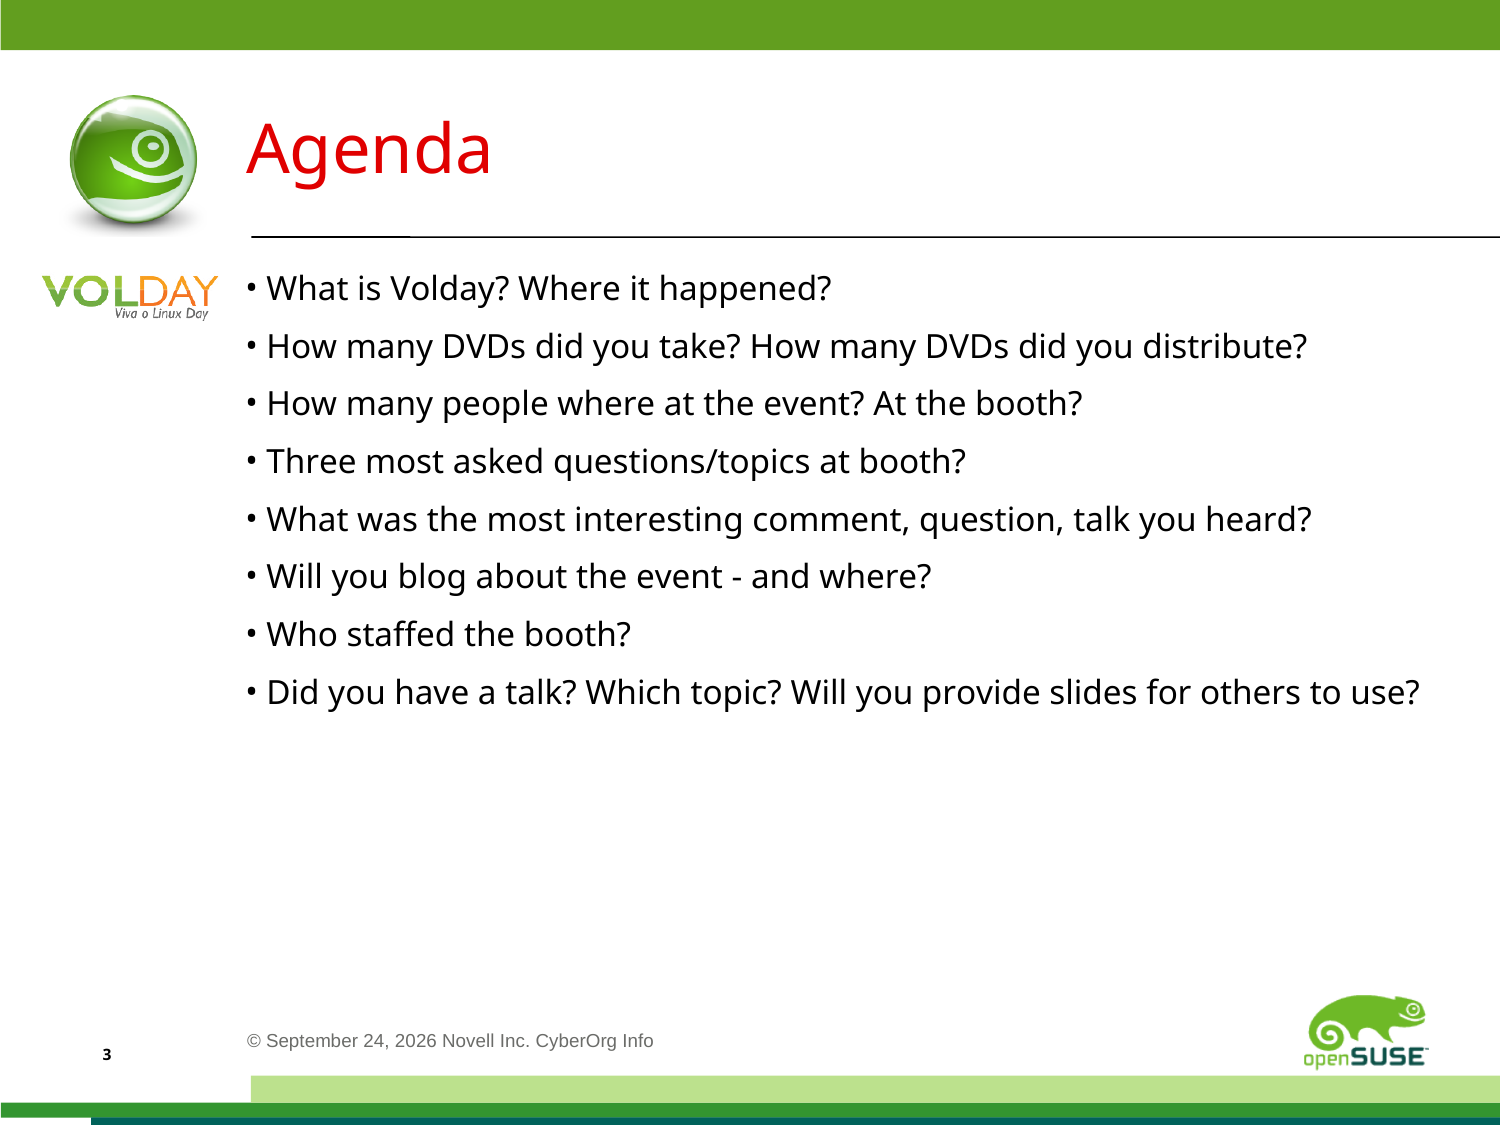

# Agenda
 What is Volday? Where it happened?
 How many DVDs did you take? How many DVDs did you distribute?
 How many people where at the event? At the booth?
 Three most asked questions/topics at booth?
 What was the most interesting comment, question, talk you heard?
 Will you blog about the event - and where?
 Who staffed the booth?
 Did you have a talk? Which topic? Will you provide slides for others to use?